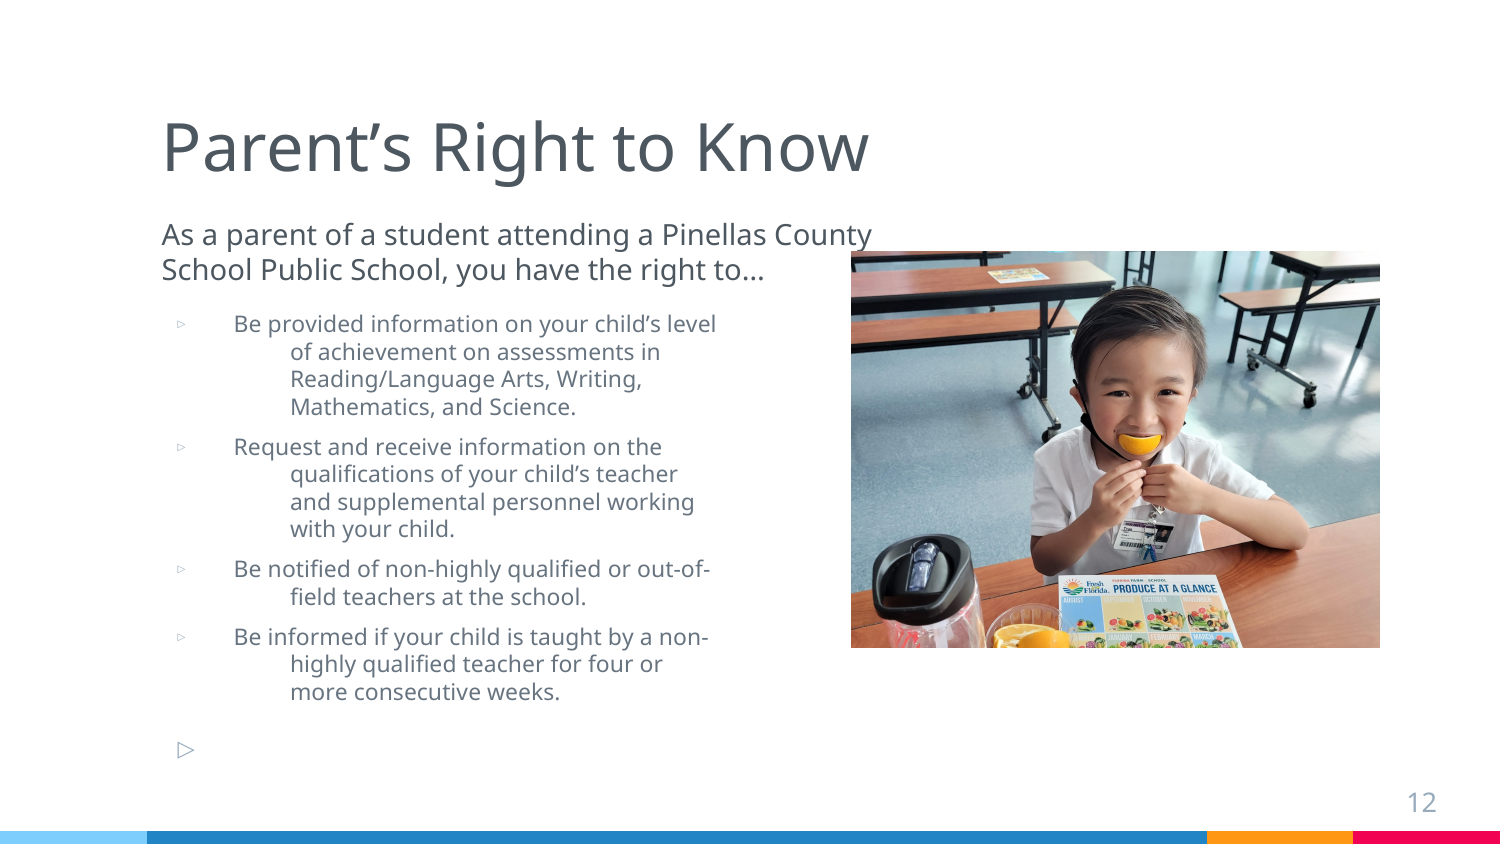

# Parent’s Right to Know
As a parent of a student attending a Pinellas County School Public School, you have the right to…
Be provided information on your child’s level of achievement on assessments in Reading/Language Arts, Writing, Mathematics, and Science.
Request and receive information on the qualifications of your child’s teacher and supplemental personnel working with your child.
Be notified of non-highly qualified or out-of-field teachers at the school.
Be informed if your child is taught by a non-highly qualified teacher for four or more consecutive weeks.
12